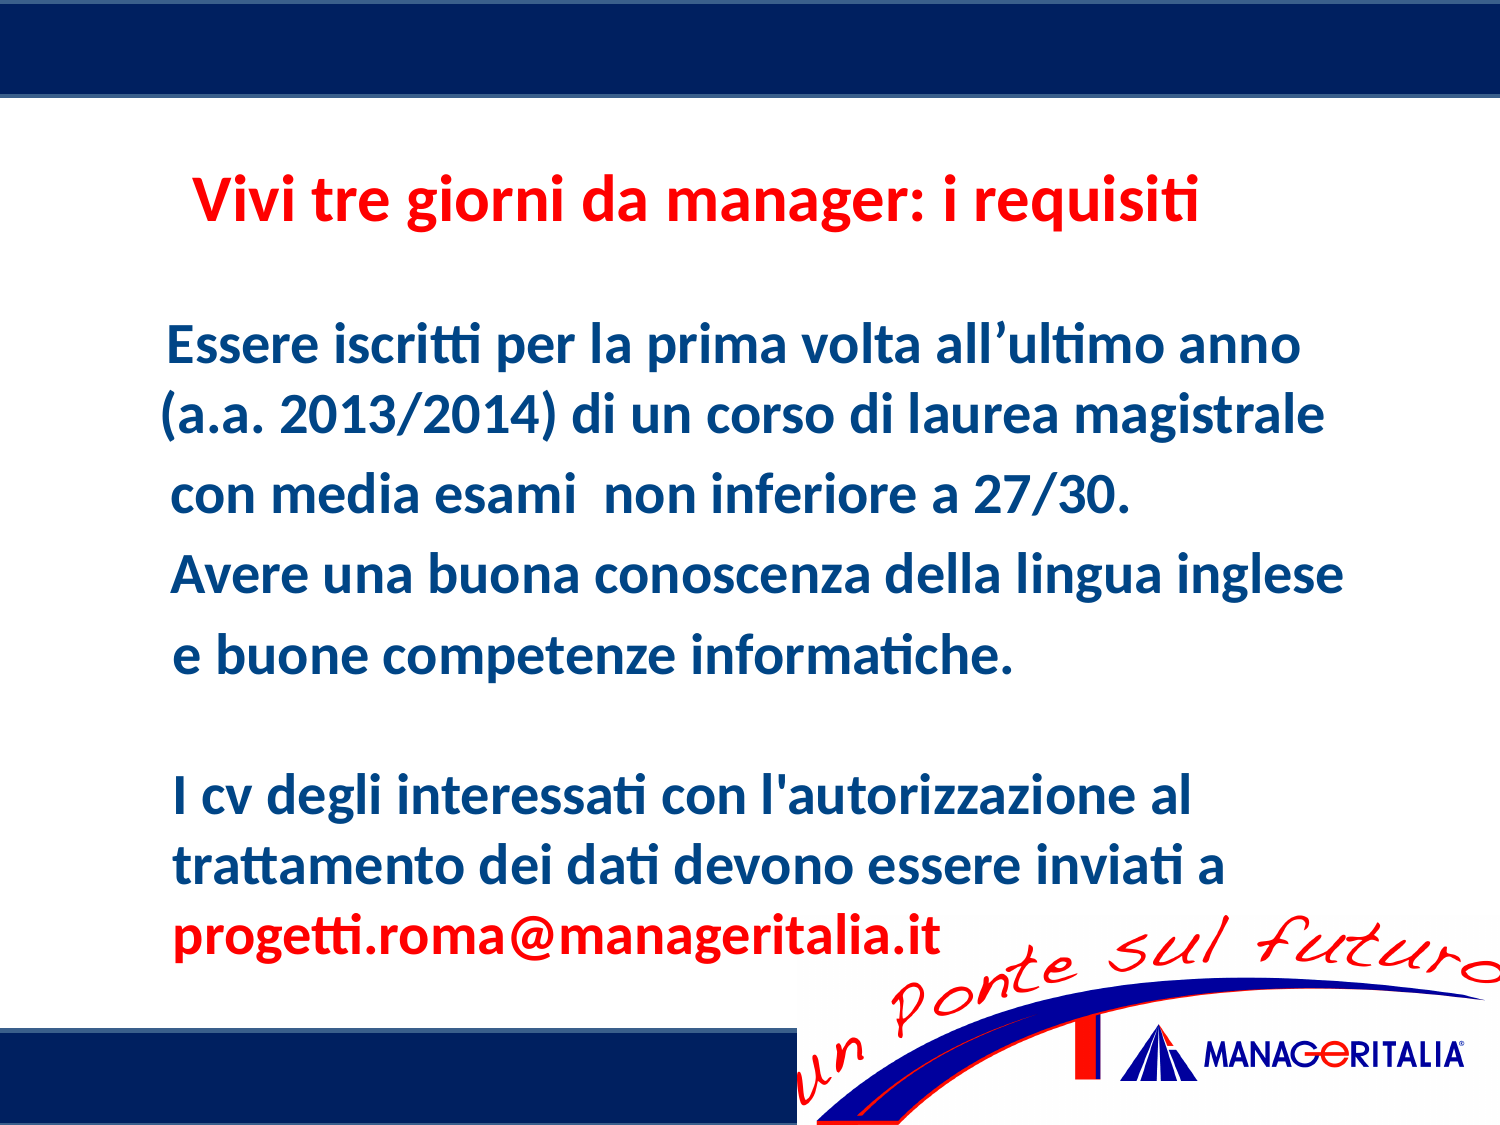

Vivi tre giorni da manager: i requisiti
 Essere iscritti per la prima volta all’ultimo anno
 (a.a. 2013/2014) di un corso di laurea magistrale
con media esami non inferiore a 27/30.
Avere una buona conoscenza della lingua inglese
 e buone competenze informatiche.
 I cv degli interessati con l'autorizzazione al
 trattamento dei dati devono essere inviati a
 progetti.roma@manageritalia.it